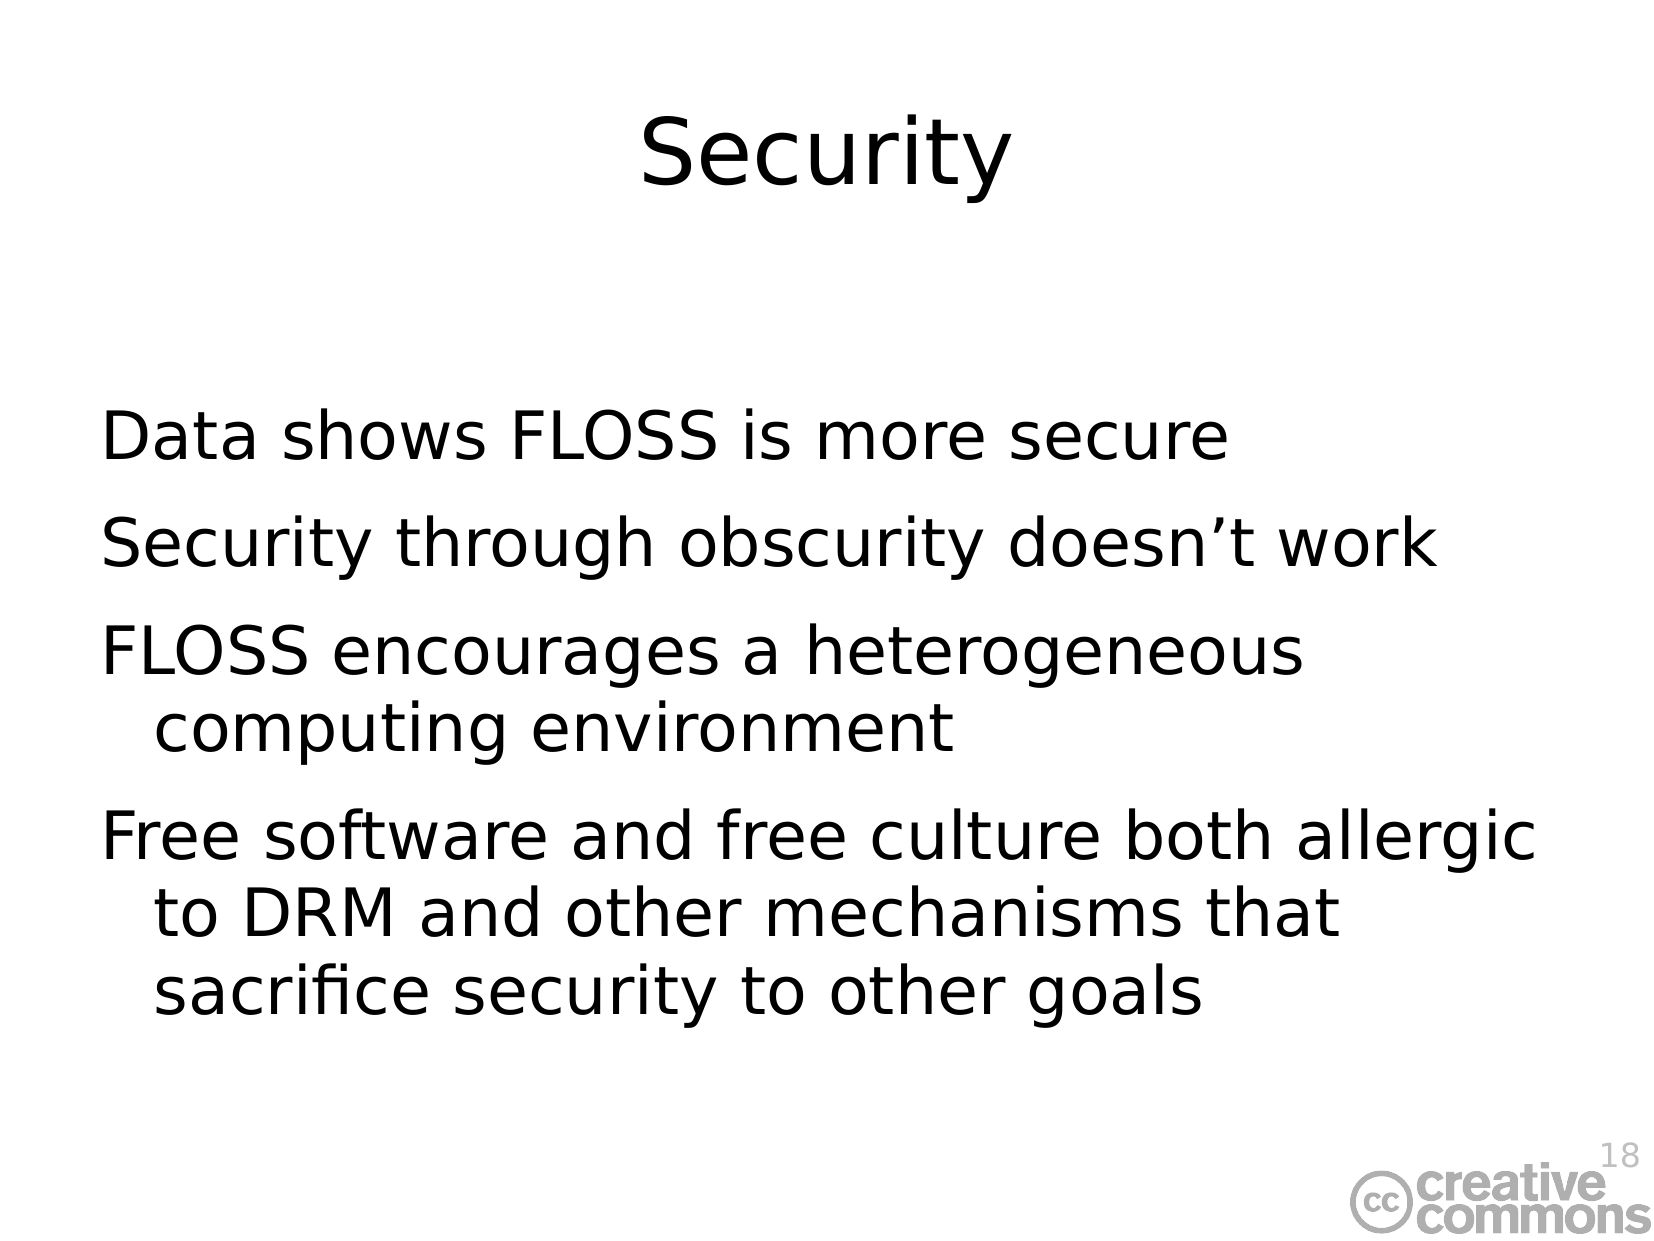

# Security
Data shows FLOSS is more secure
Security through obscurity doesn’t work
FLOSS encourages a heterogeneous computing environment
Free software and free culture both allergic to DRM and other mechanisms that sacrifice security to other goals